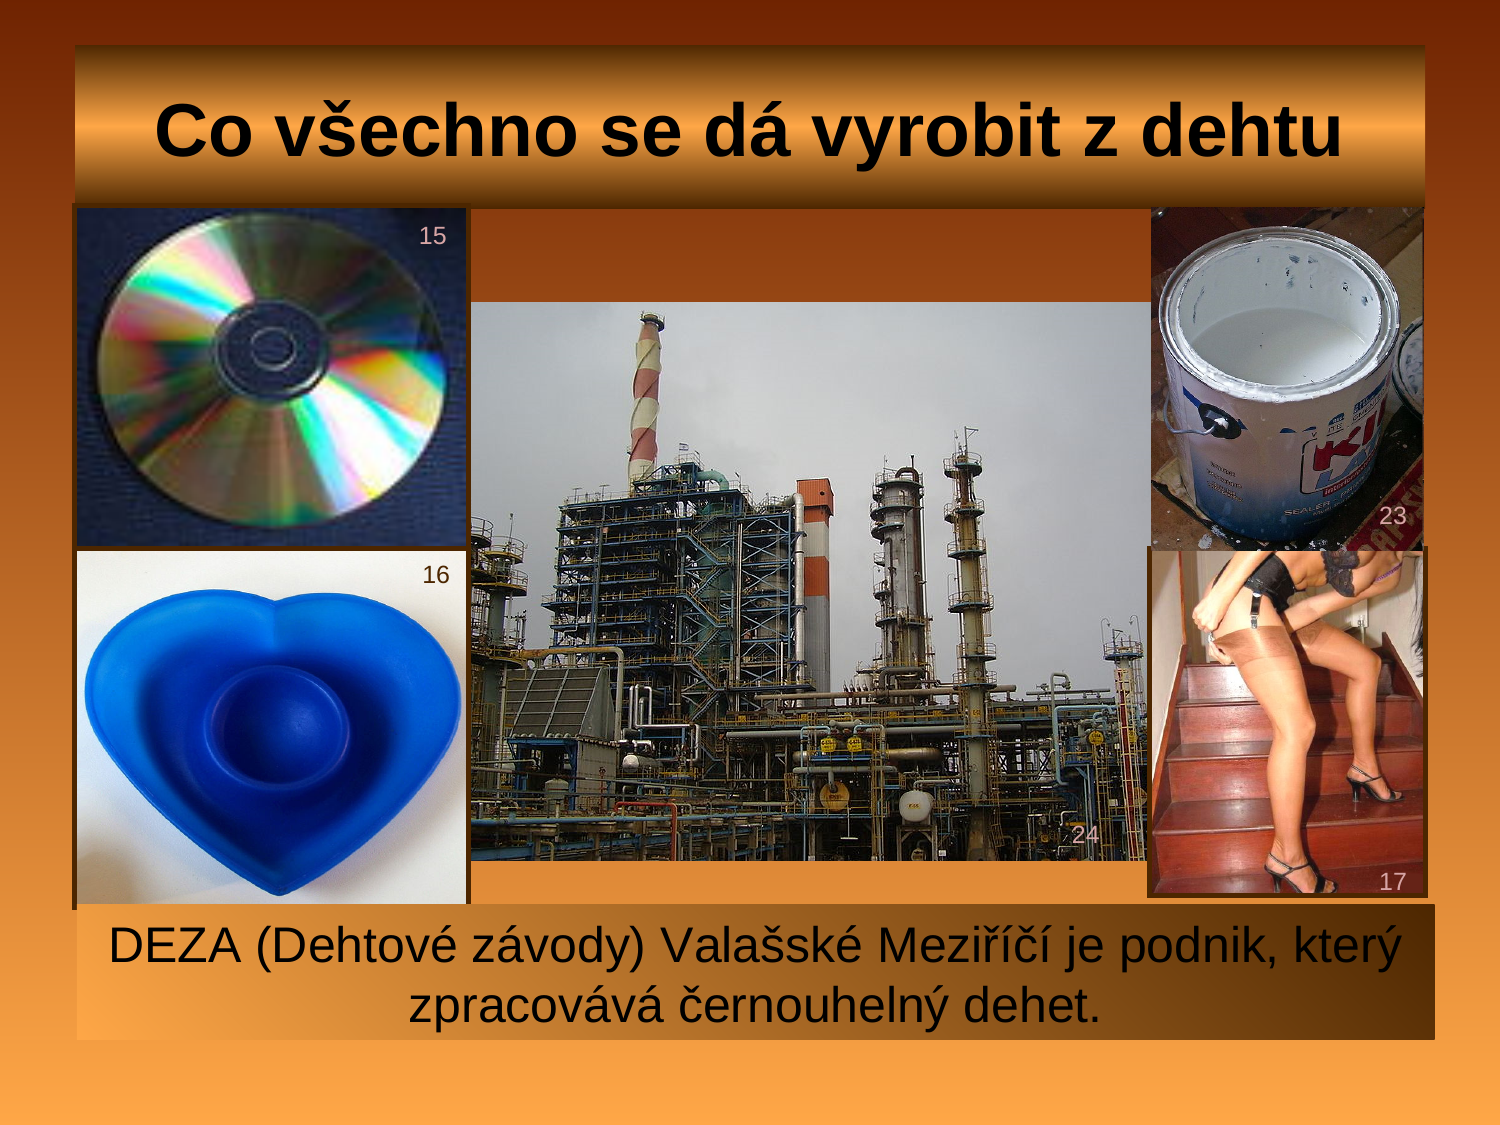

# Co všechno se dá vyrobit z dehtu
15
23
16
24
17
DEZA (Dehtové závody) Valašské Meziříčí je podnik, který zpracovává černouhelný dehet.